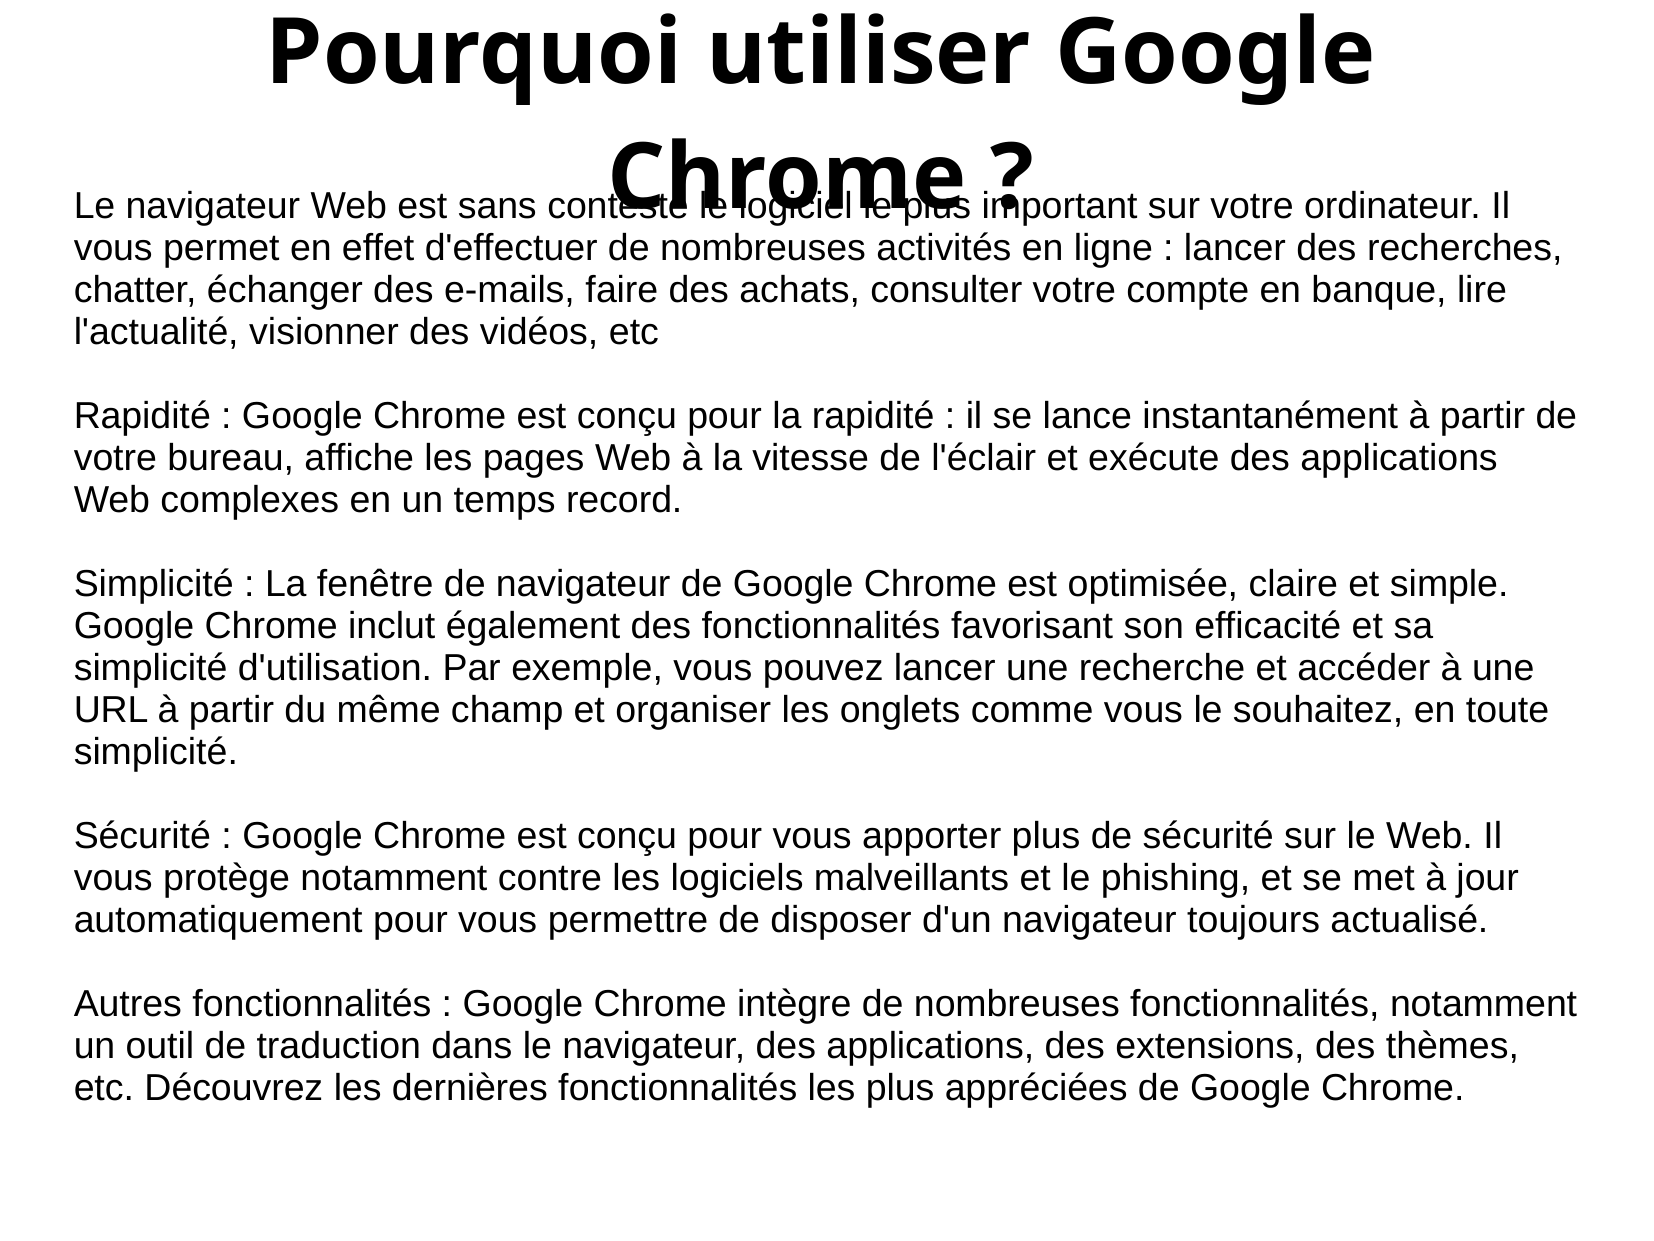

# Pourquoi utiliser Google Chrome ?
Le navigateur Web est sans conteste le logiciel le plus important sur votre ordinateur. Il vous permet en effet d'effectuer de nombreuses activités en ligne : lancer des recherches, chatter, échanger des e-mails, faire des achats, consulter votre compte en banque, lire l'actualité, visionner des vidéos, etc
Rapidité : Google Chrome est conçu pour la rapidité : il se lance instantanément à partir de votre bureau, affiche les pages Web à la vitesse de l'éclair et exécute des applications Web complexes en un temps record.
Simplicité : La fenêtre de navigateur de Google Chrome est optimisée, claire et simple.
Google Chrome inclut également des fonctionnalités favorisant son efficacité et sa simplicité d'utilisation. Par exemple, vous pouvez lancer une recherche et accéder à une URL à partir du même champ et organiser les onglets comme vous le souhaitez, en toute simplicité.
Sécurité : Google Chrome est conçu pour vous apporter plus de sécurité sur le Web. Il vous protège notamment contre les logiciels malveillants et le phishing, et se met à jour automatiquement pour vous permettre de disposer d'un navigateur toujours actualisé.
Autres fonctionnalités : Google Chrome intègre de nombreuses fonctionnalités, notamment un outil de traduction dans le navigateur, des applications, des extensions, des thèmes, etc. Découvrez les dernières fonctionnalités les plus appréciées de Google Chrome.